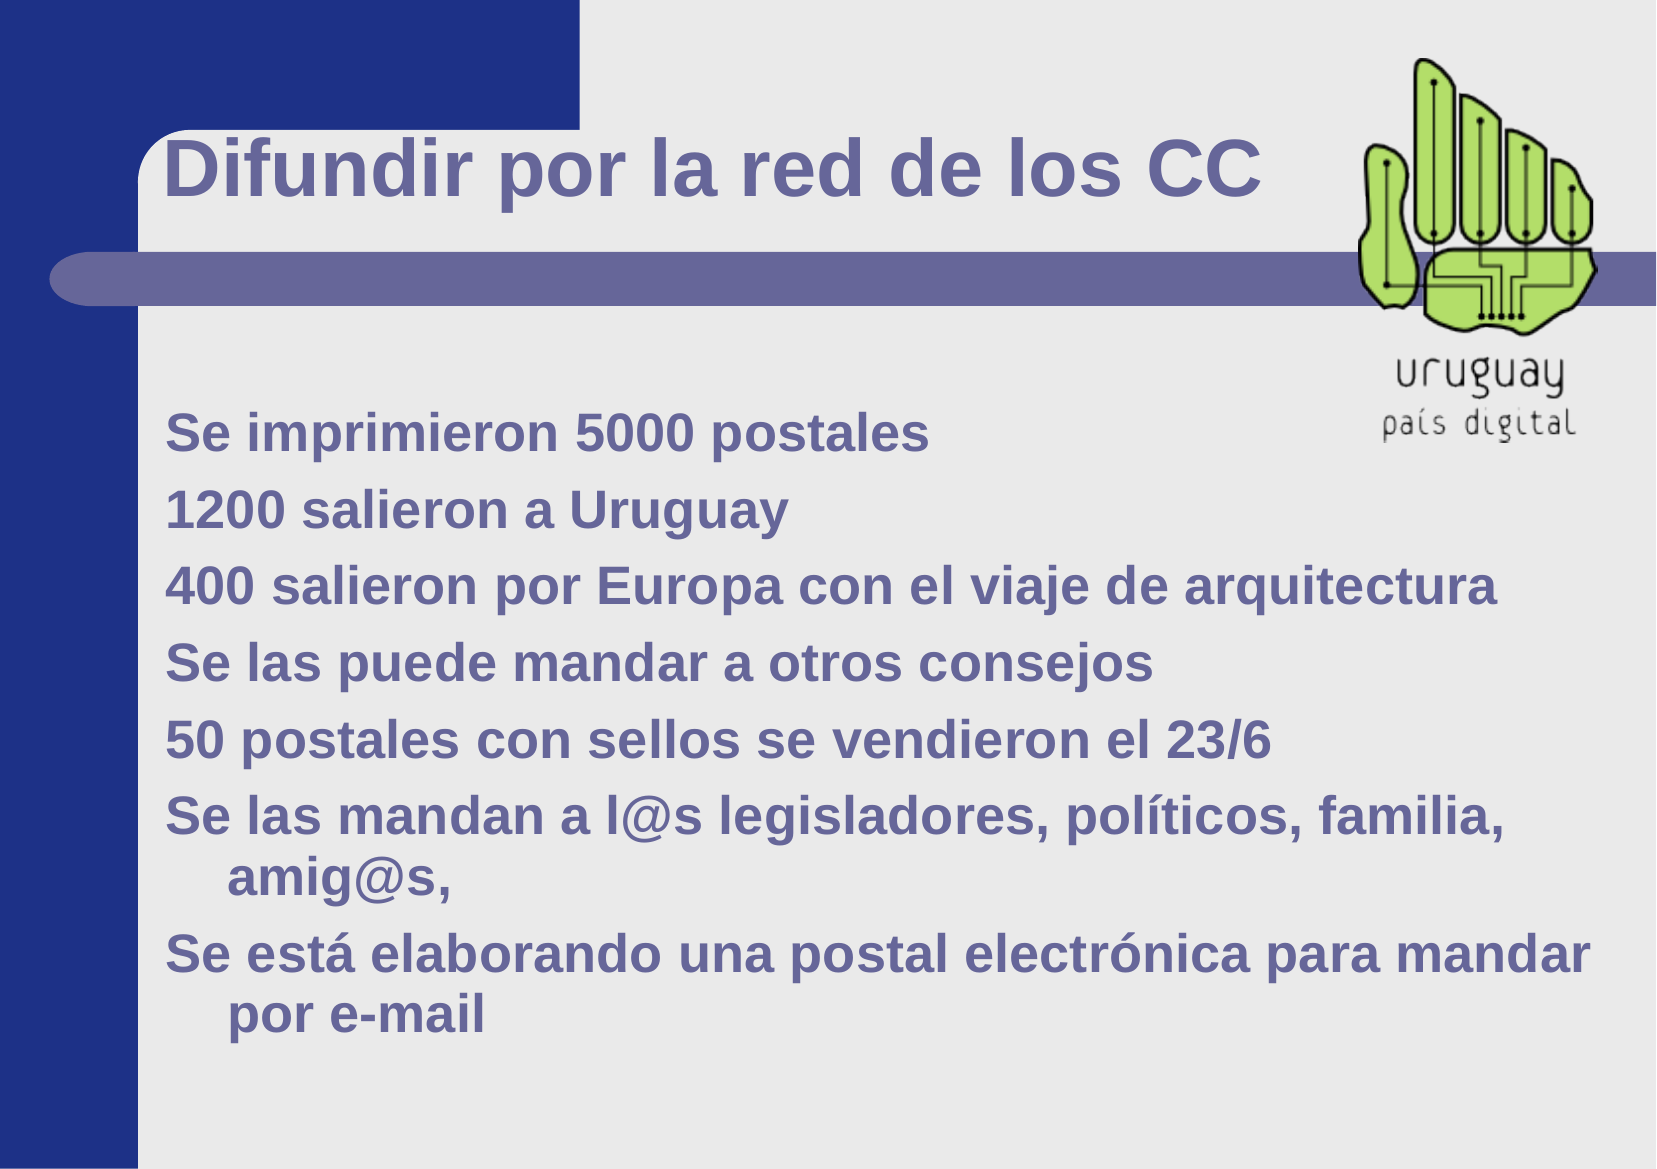

# Difundir por la red de los CC
Se imprimieron 5000 postales
1200 salieron a Uruguay
400 salieron por Europa con el viaje de arquitectura
Se las puede mandar a otros consejos
50 postales con sellos se vendieron el 23/6
Se las mandan a l@s legisladores, políticos, familia, amig@s,
Se está elaborando una postal electrónica para mandar por e-mail